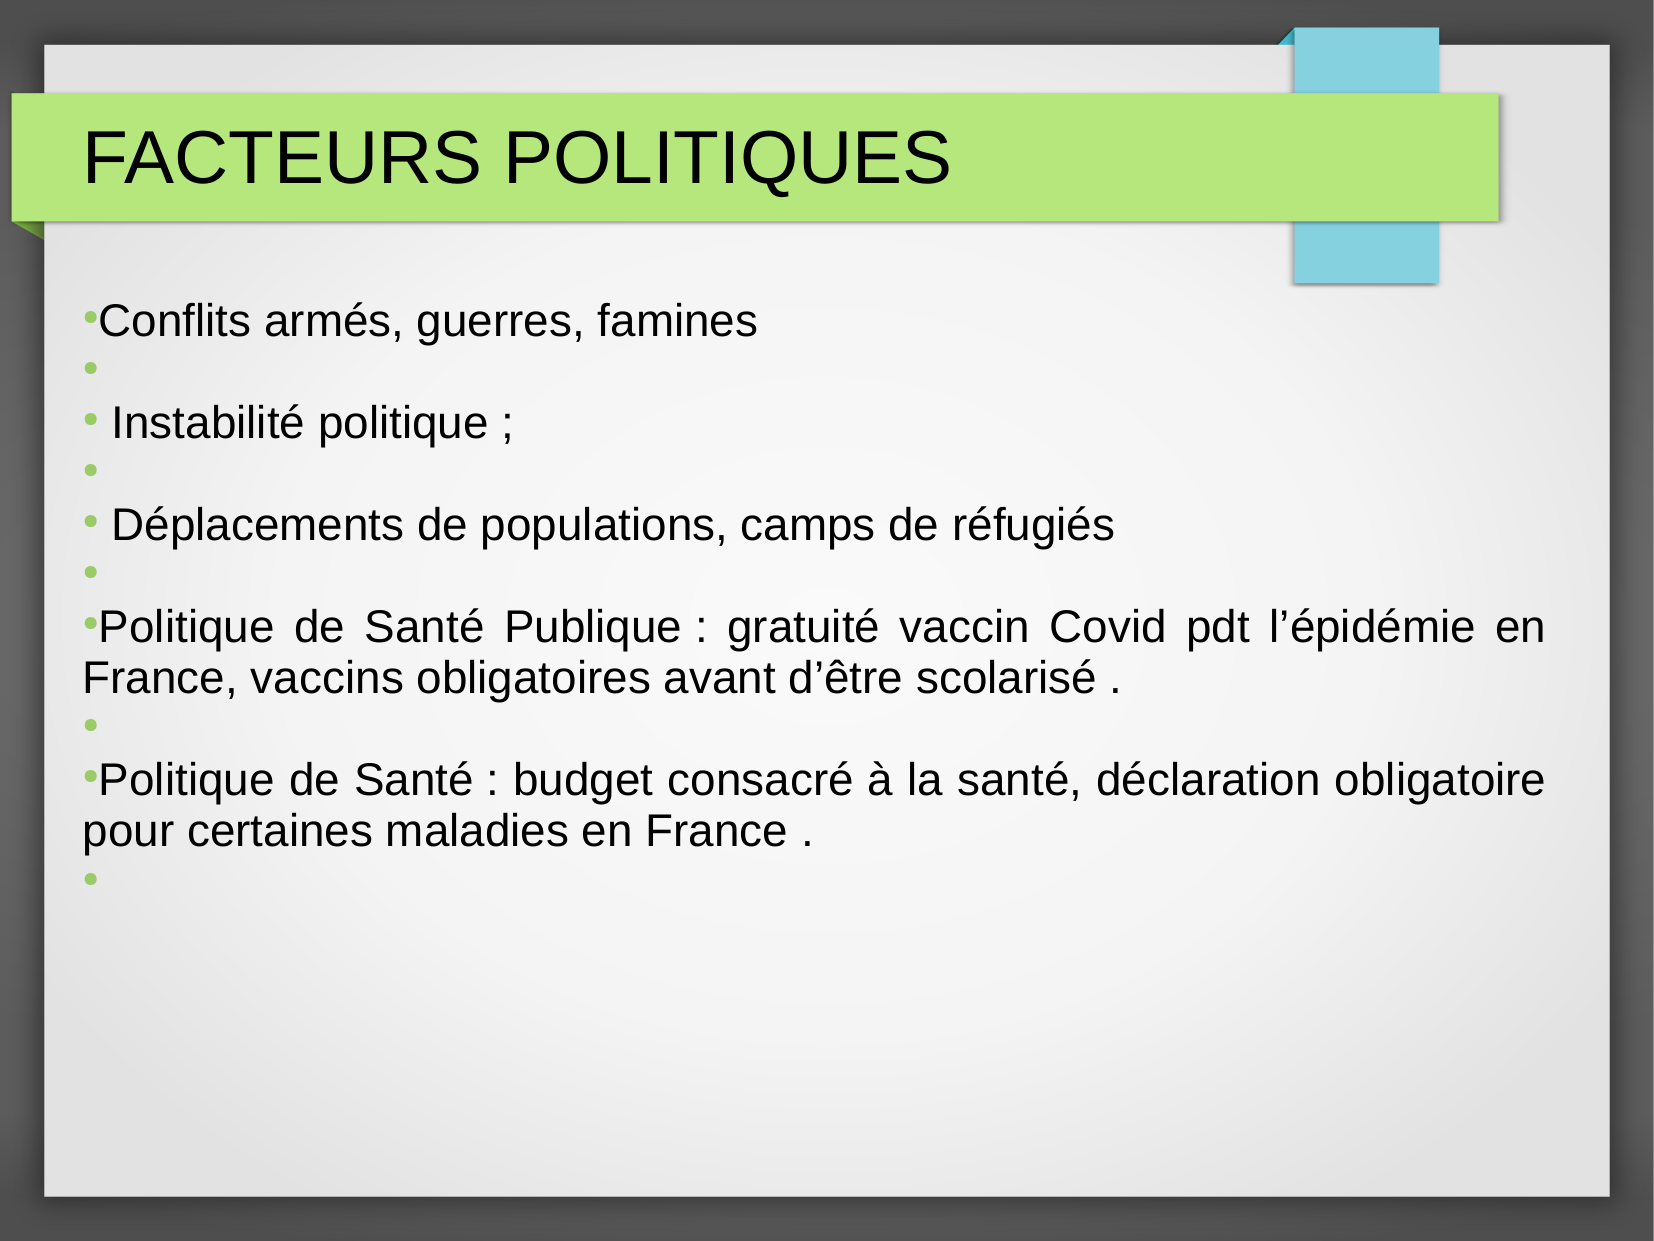

# FACTEURS POLITIQUES
Conflits armés, guerres, famines
 Instabilité politique ;
 Déplacements de populations, camps de réfugiés
Politique de Santé Publique : gratuité vaccin Covid pdt l’épidémie en France, vaccins obligatoires avant d’être scolarisé .
Politique de Santé : budget consacré à la santé, déclaration obligatoire pour certaines maladies en France .